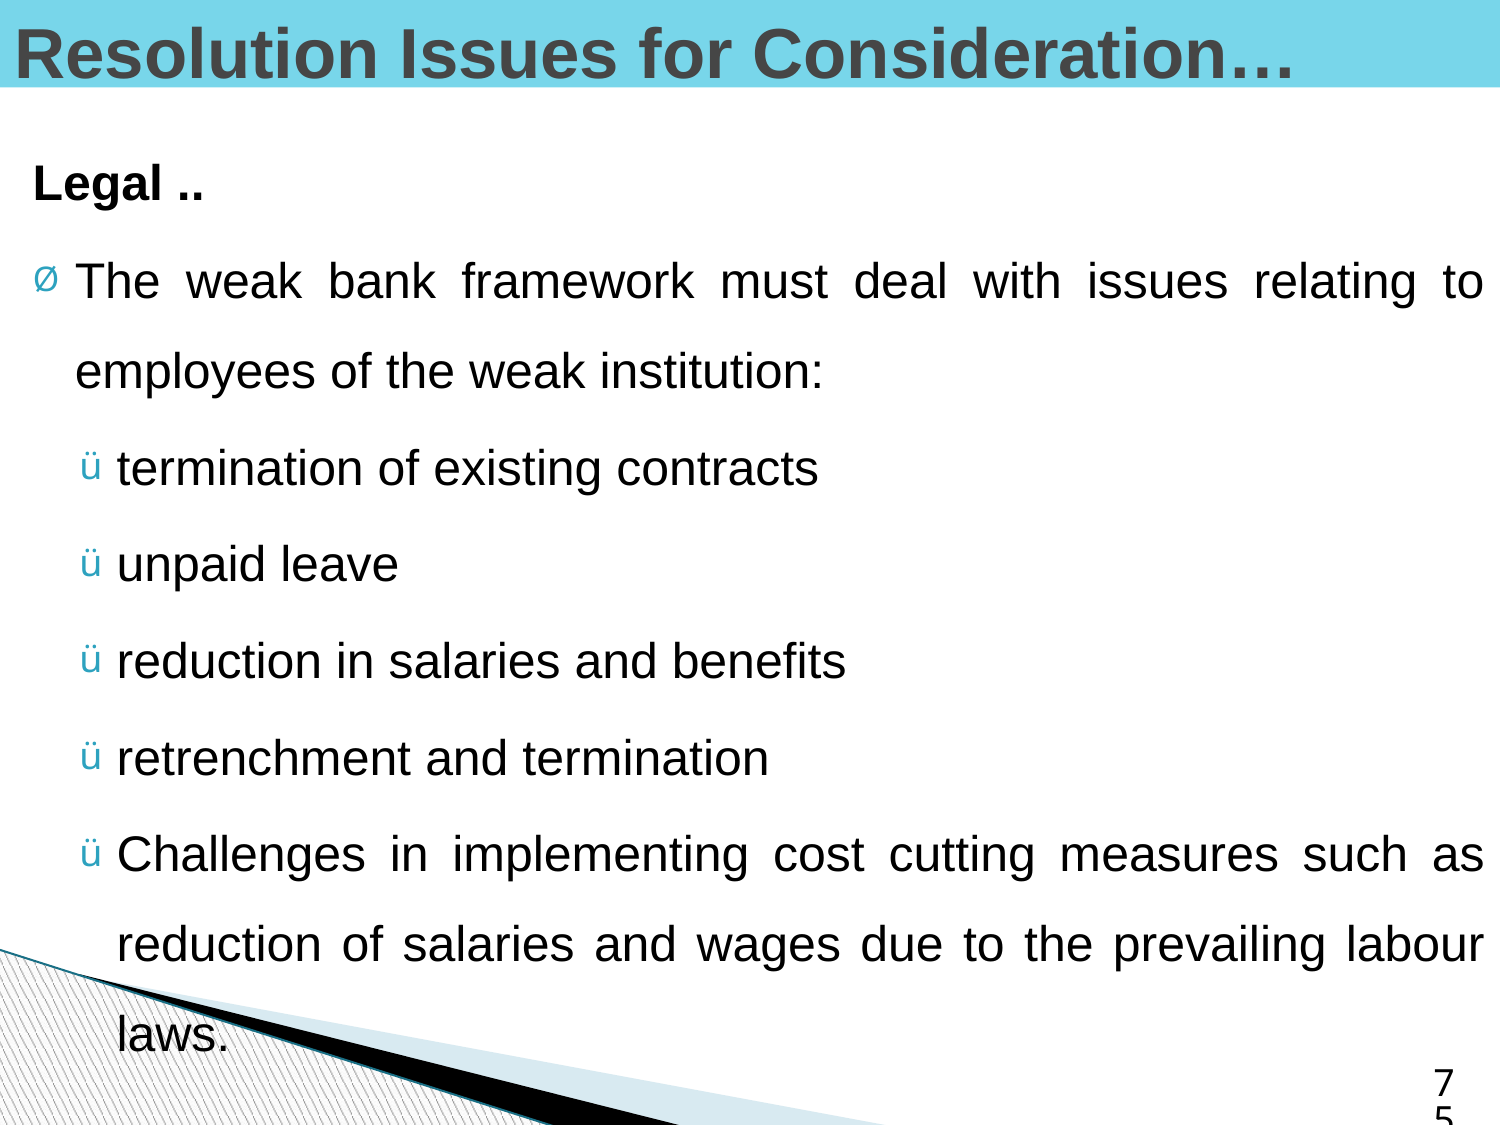

Resolution Issues for Consideration…
# Legal ..
The weak bank framework must deal with issues relating to employees of the weak institution:
termination of existing contracts
unpaid leave
reduction in salaries and benefits
retrenchment and termination
Challenges in implementing cost cutting measures such as reduction of salaries and wages due to the prevailing labour laws.